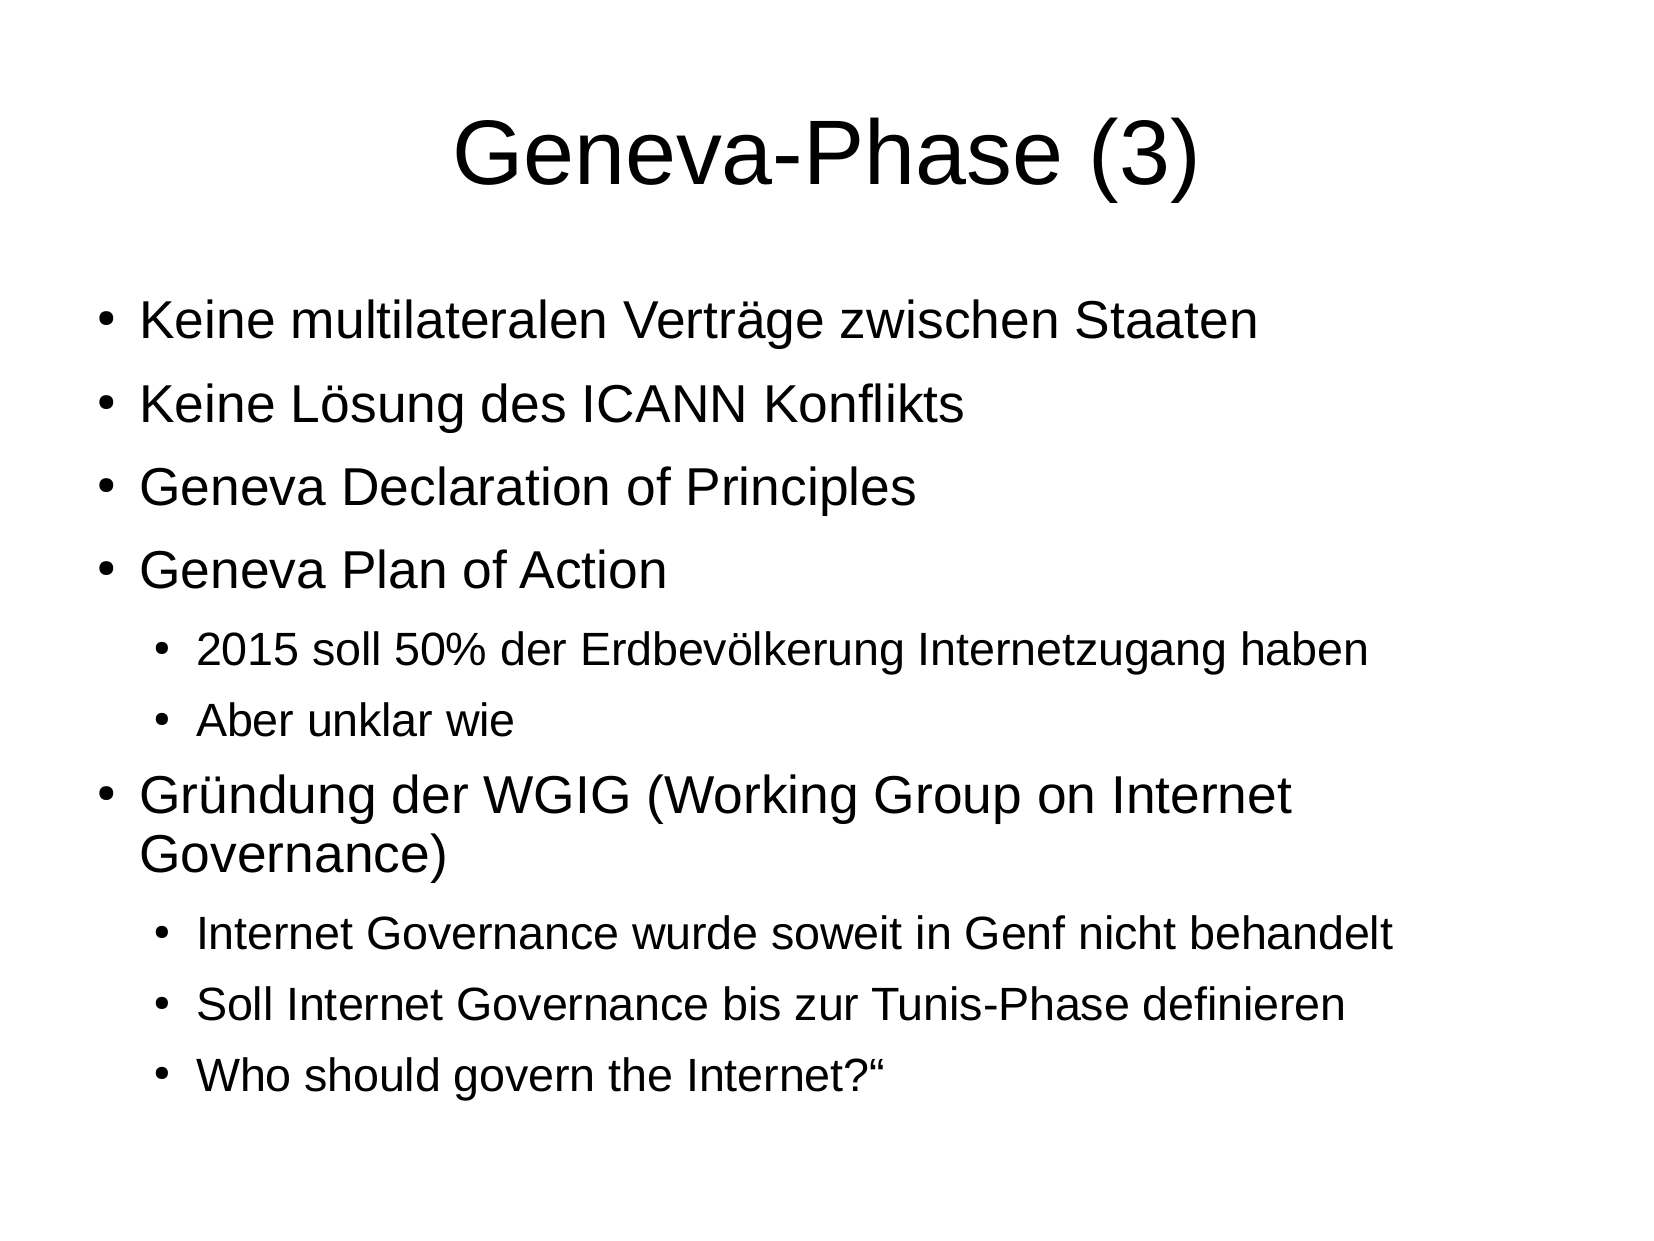

# Geneva-Phase (3)
Keine multilateralen Verträge zwischen Staaten
Keine Lösung des ICANN Konflikts
Geneva Declaration of Principles
Geneva Plan of Action
2015 soll 50% der Erdbevölkerung Internetzugang haben
Aber unklar wie
Gründung der WGIG (Working Group on Internet Governance)
Internet Governance wurde soweit in Genf nicht behandelt
Soll Internet Governance bis zur Tunis-Phase definieren
Who should govern the Internet?“